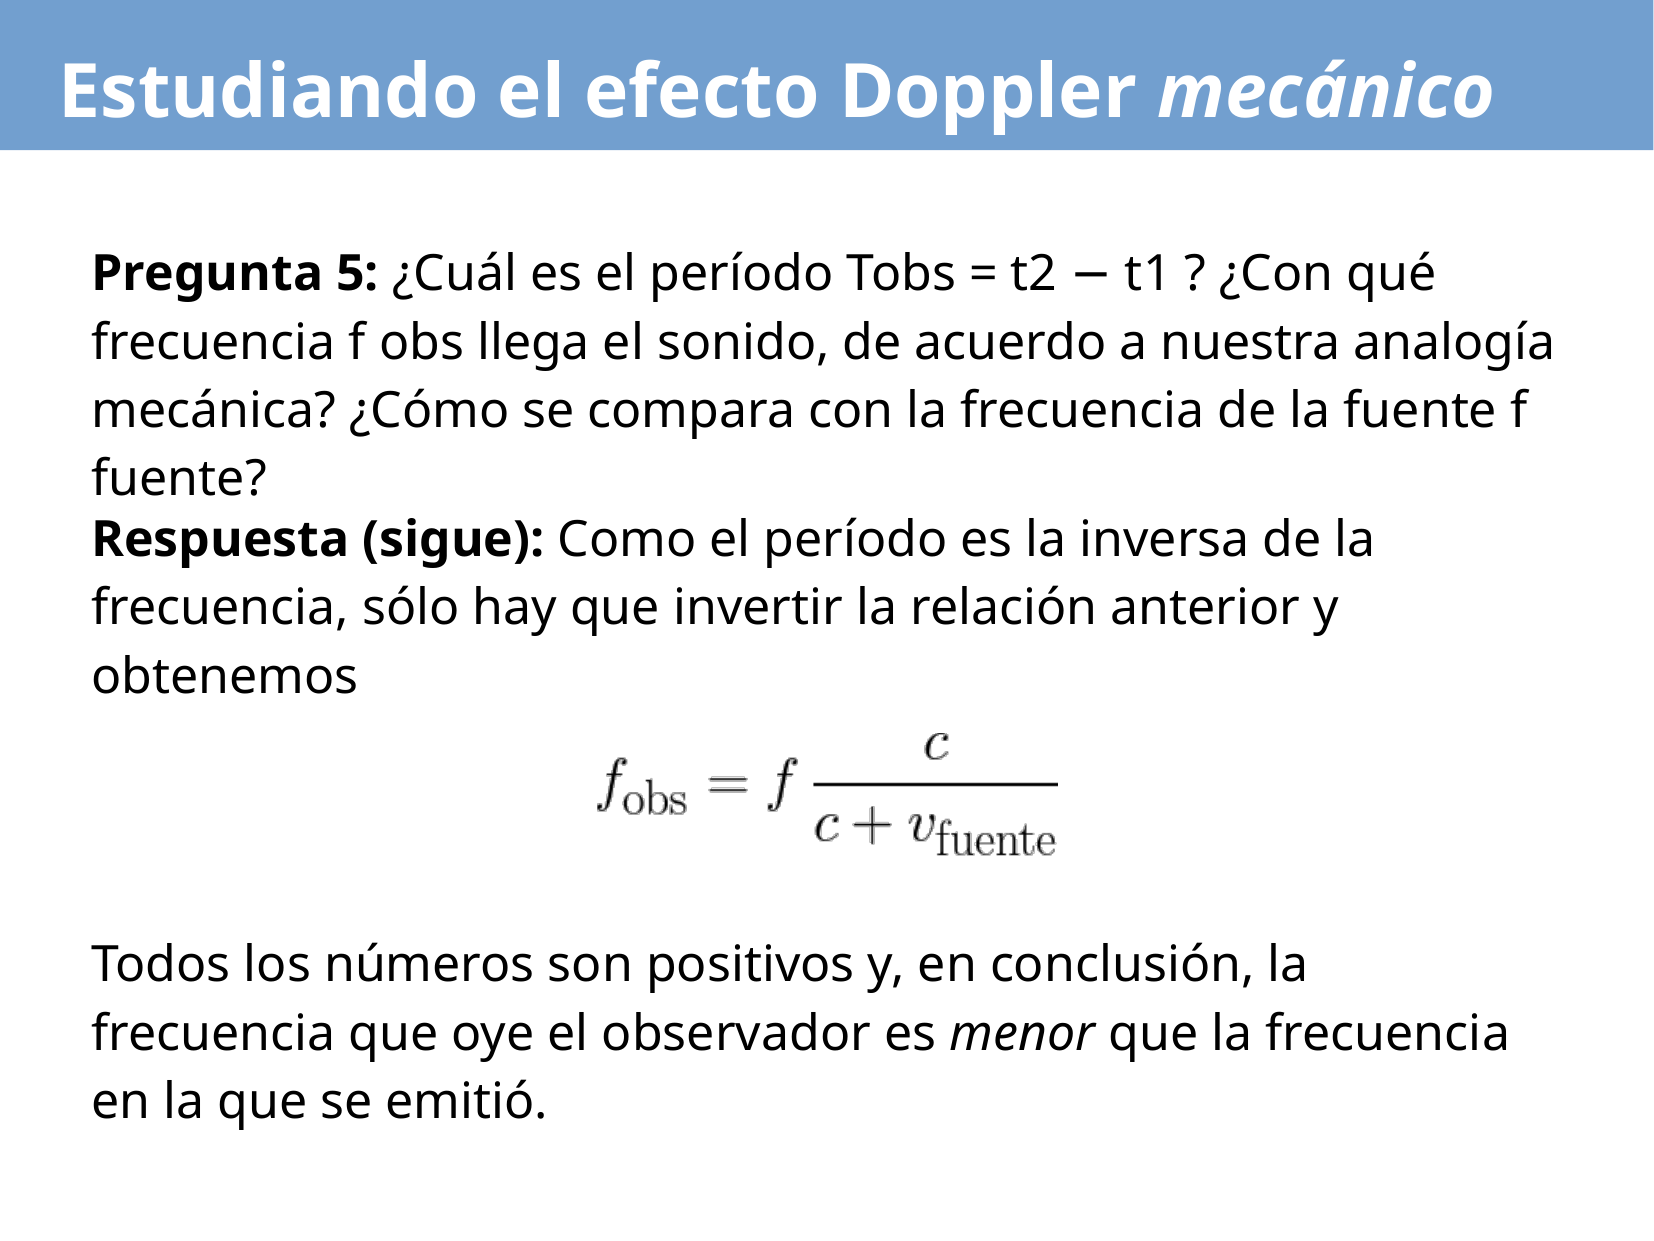

Estudiando el efecto Doppler mecánico
Pregunta 5: ¿Cuál es el período Tobs = t2 − t1 ? ¿Con qué frecuencia f obs llega el sonido, de acuerdo a nuestra analogía mecánica? ¿Cómo se compara con la frecuencia de la fuente f fuente?
Respuesta (sigue): Como el período es la inversa de la frecuencia, sólo hay que invertir la relación anterior y obtenemos
Todos los números son positivos y, en conclusión, la frecuencia que oye el observador es menor que la frecuencia en la que se emitió.